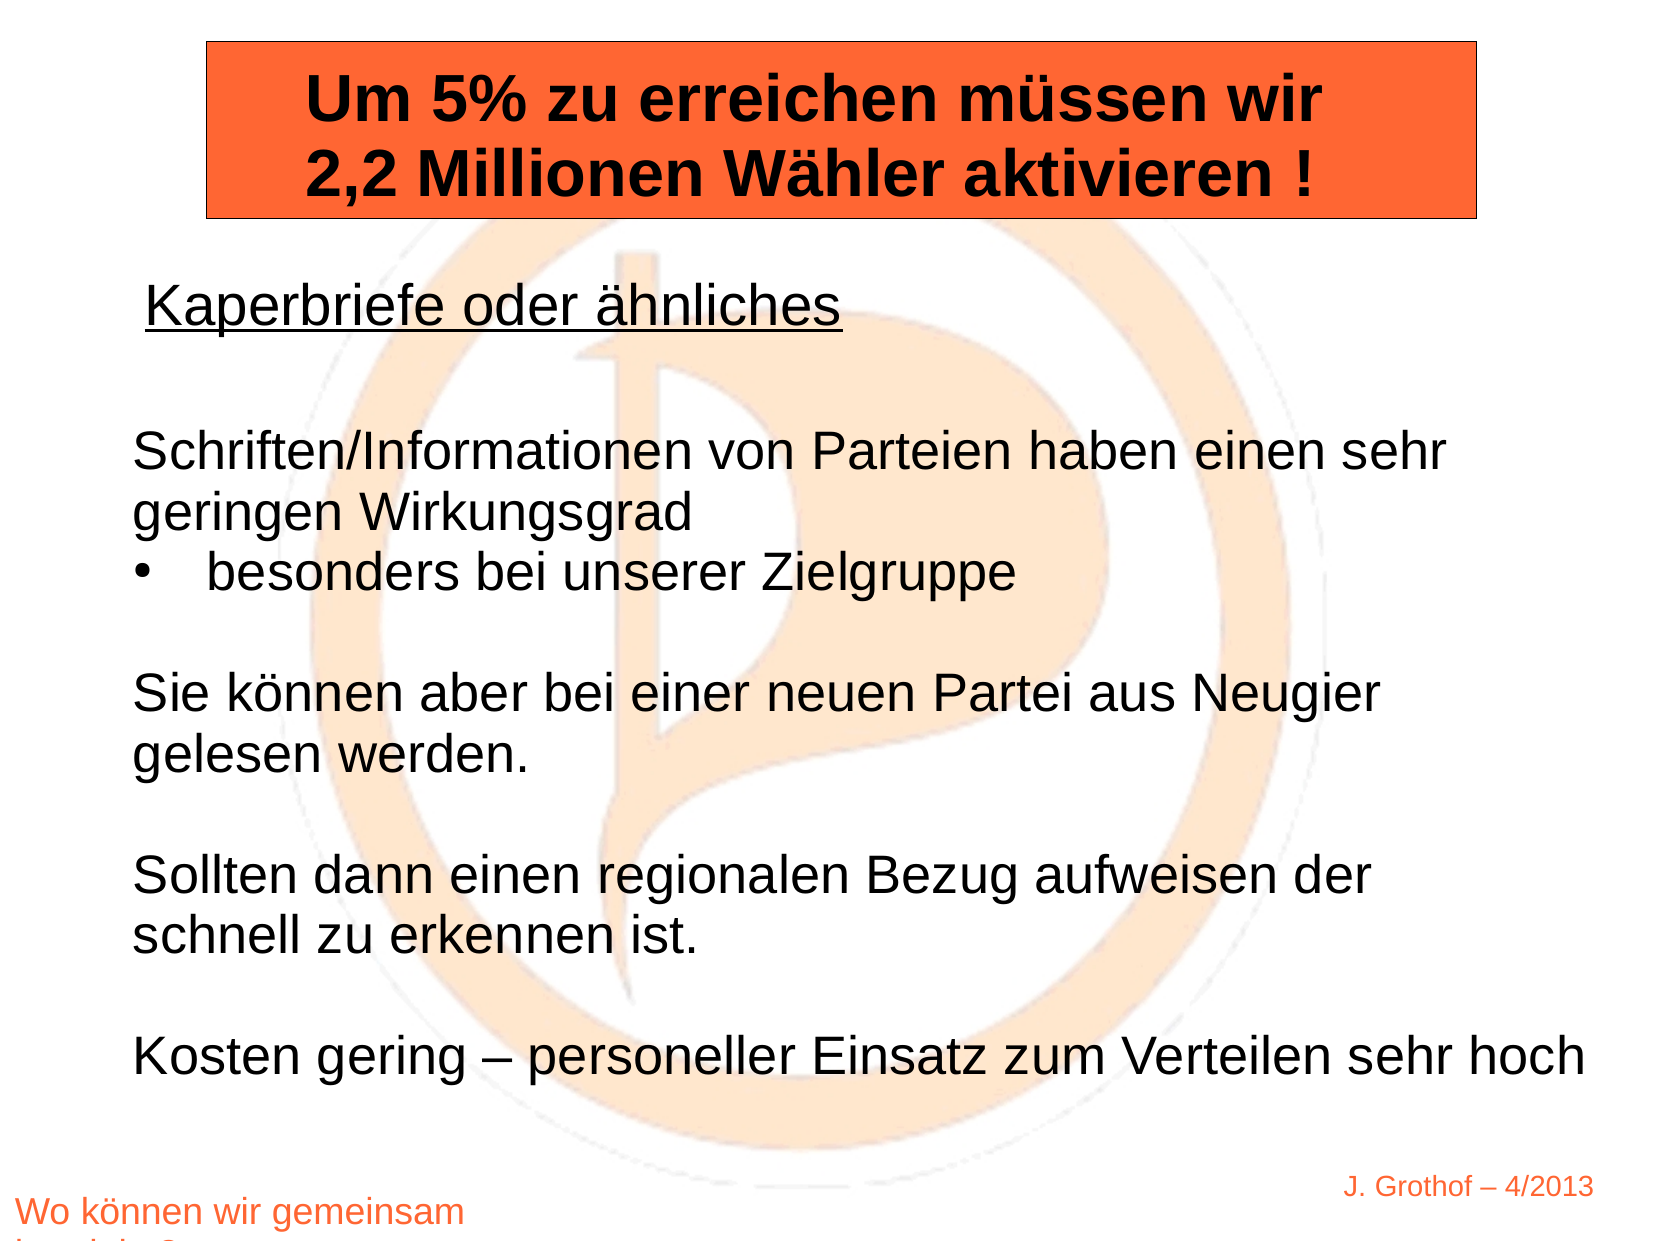

Um 5% zu erreichen müssen wir
2,2 Millionen Wähler aktivieren !
Kaperbriefe oder ähnliches
Schriften/Informationen von Parteien haben einen sehr
geringen Wirkungsgrad
	besonders bei unserer Zielgruppe
Sie können aber bei einer neuen Partei aus Neugier
gelesen werden.
Sollten dann einen regionalen Bezug aufweisen der
schnell zu erkennen ist.
Kosten gering – personeller Einsatz zum Verteilen sehr hoch
Wo können wir gemeinsam handeln ?